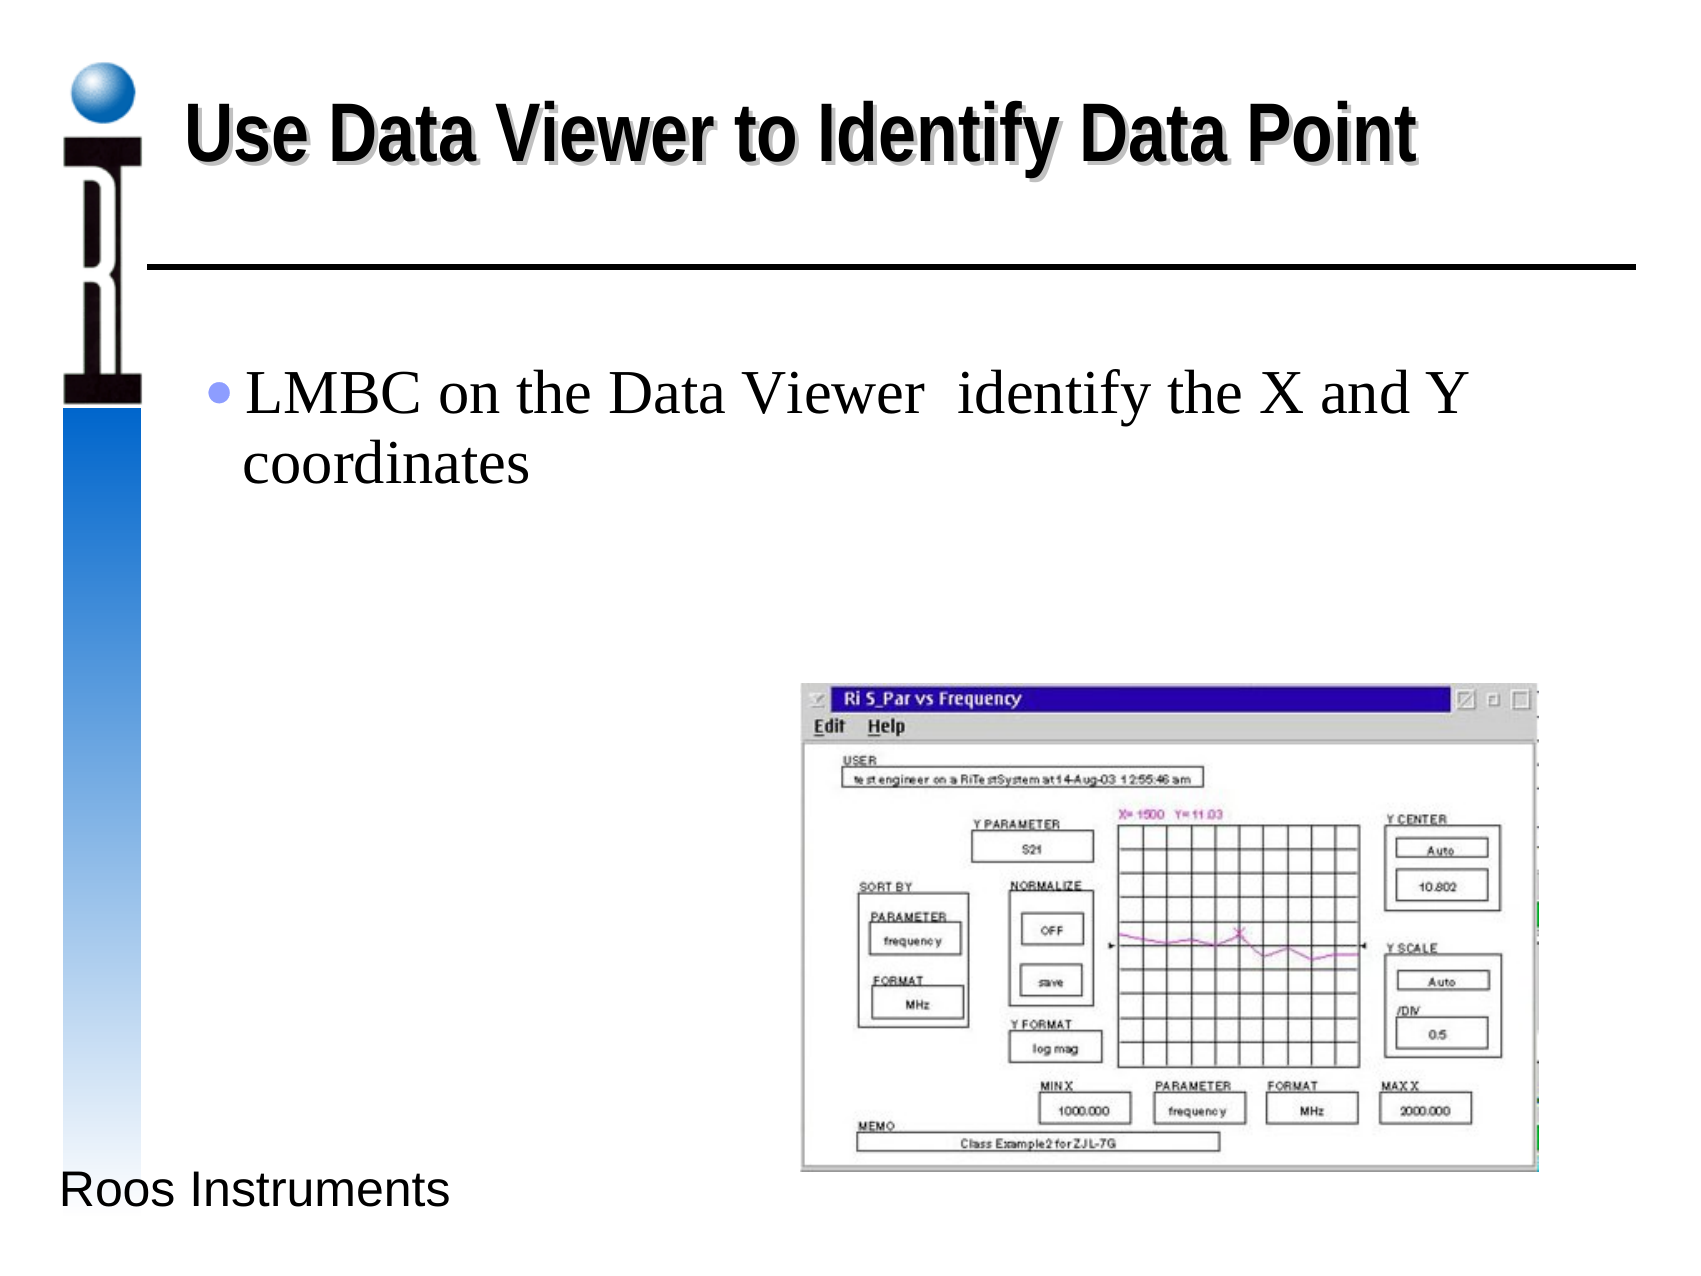

Use Data Viewer to Identify Data Point
LMBC on the Data Viewer identify the X and Y coordinates